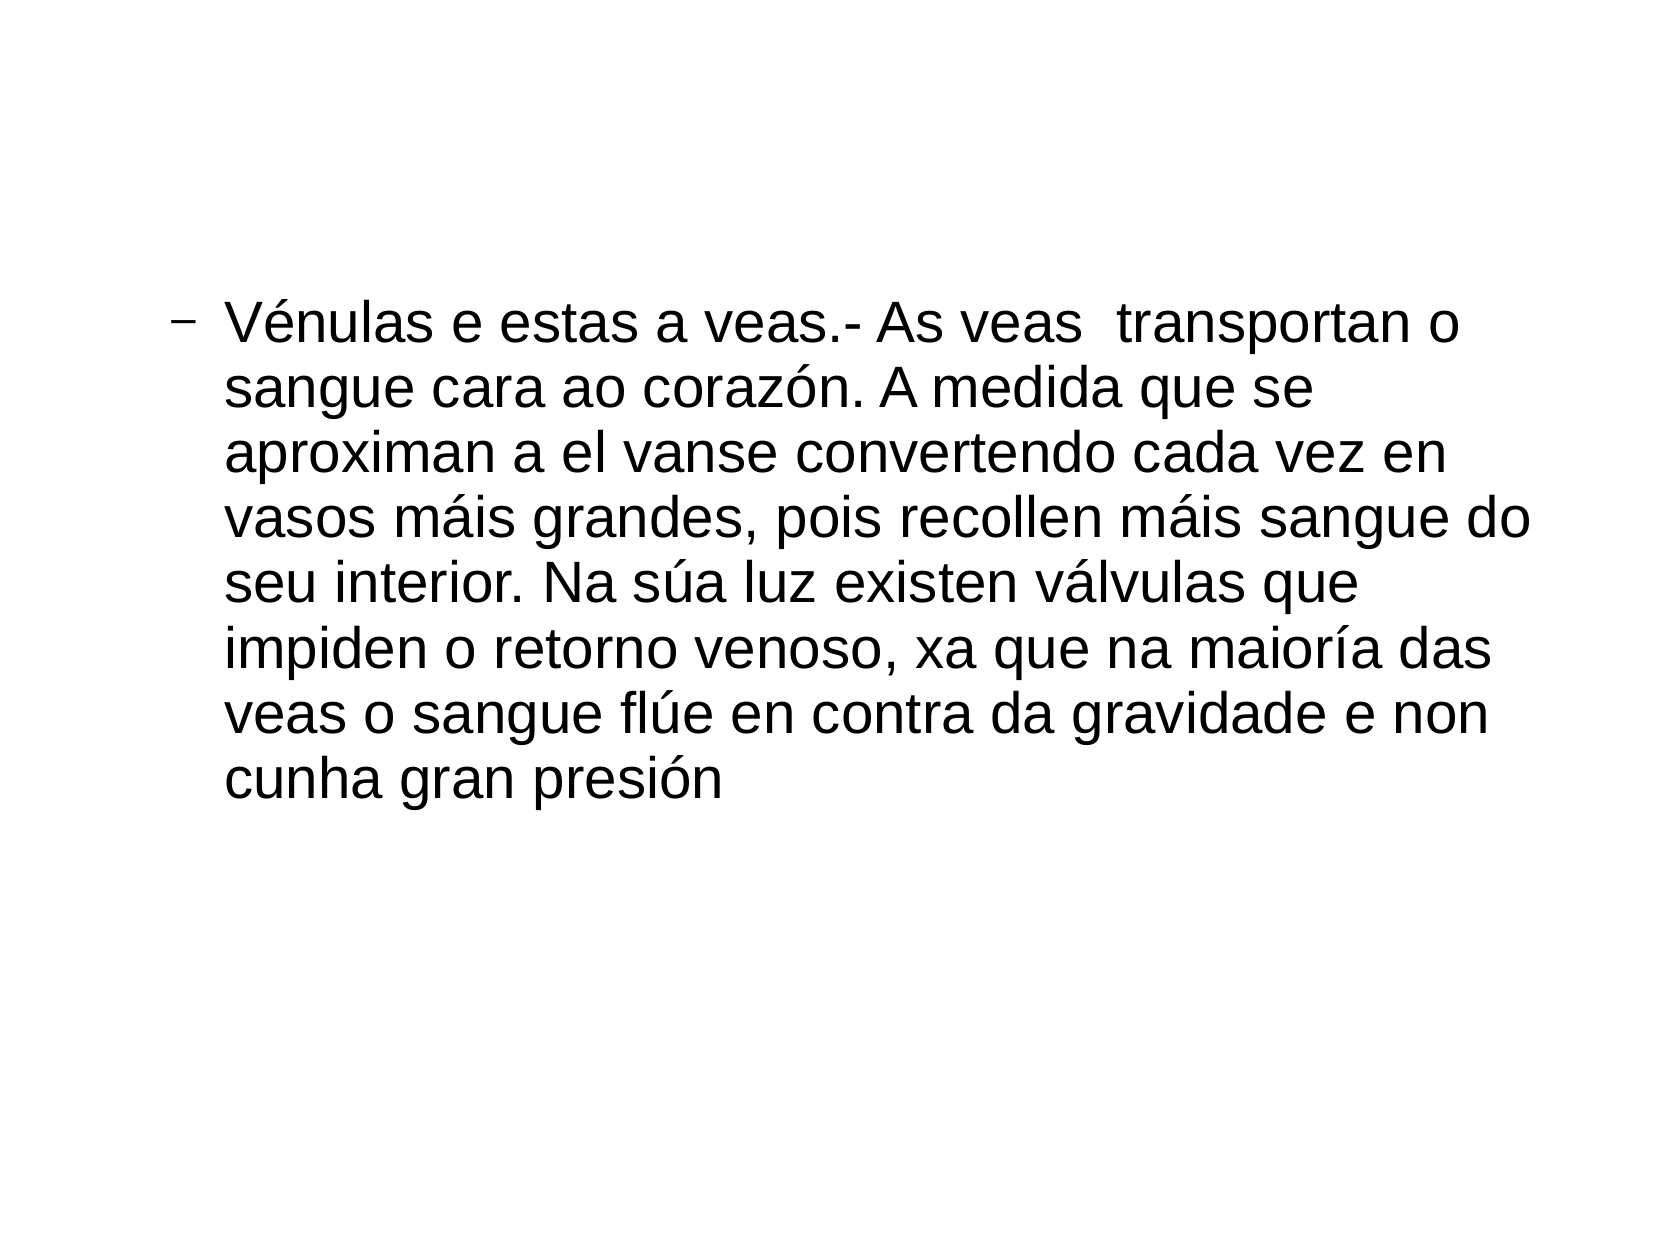

#
Vénulas e estas a veas.- As veas transportan o sangue cara ao corazón. A medida que se aproximan a el vanse convertendo cada vez en vasos máis grandes, pois recollen máis sangue do seu interior. Na súa luz existen válvulas que impiden o retorno venoso, xa que na maioría das veas o sangue flúe en contra da gravidade e non cunha gran presión